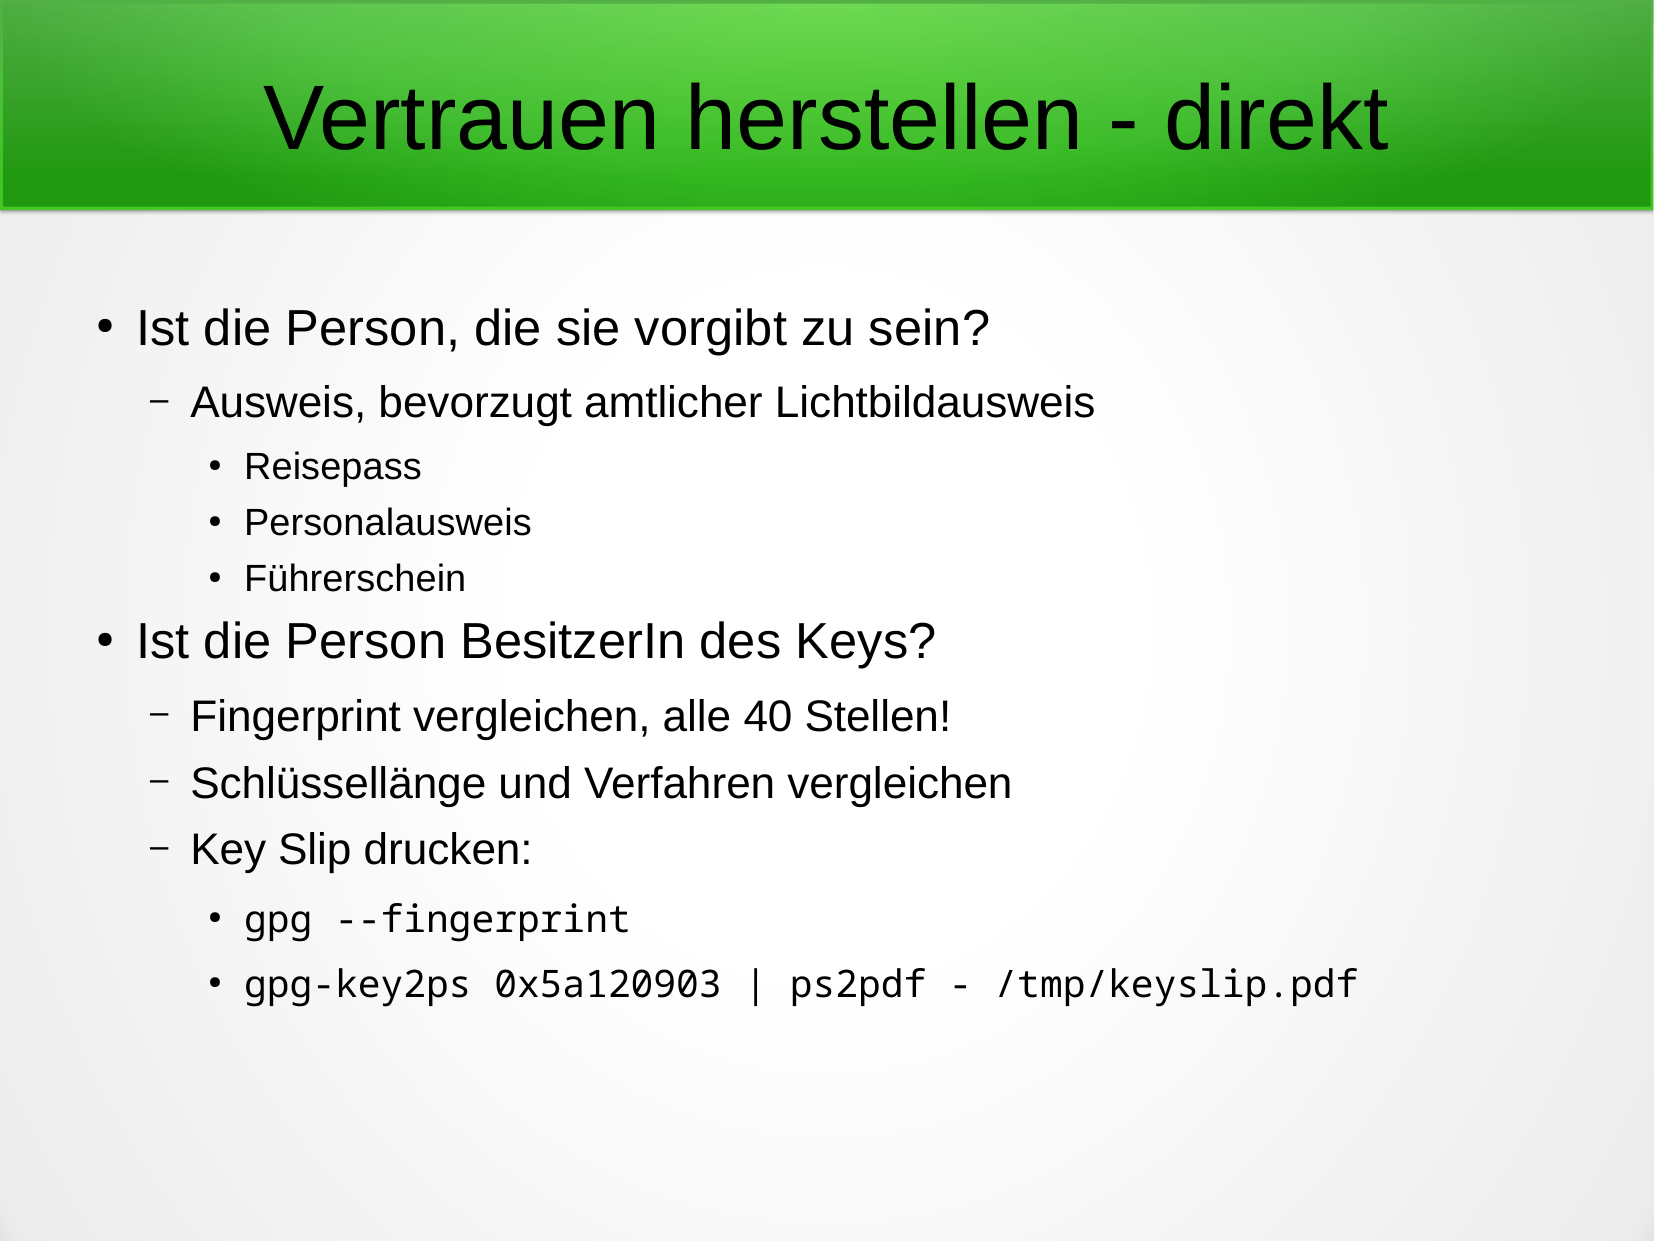

# Vertrauen herstellen - direkt
Ist die Person, die sie vorgibt zu sein?
Ausweis, bevorzugt amtlicher Lichtbildausweis
Reisepass
Personalausweis
Führerschein
Ist die Person BesitzerIn des Keys?
Fingerprint vergleichen, alle 40 Stellen!
Schlüssellänge und Verfahren vergleichen
Key Slip drucken:
gpg --fingerprint
gpg-key2ps 0x5a120903 | ps2pdf - /tmp/keyslip.pdf